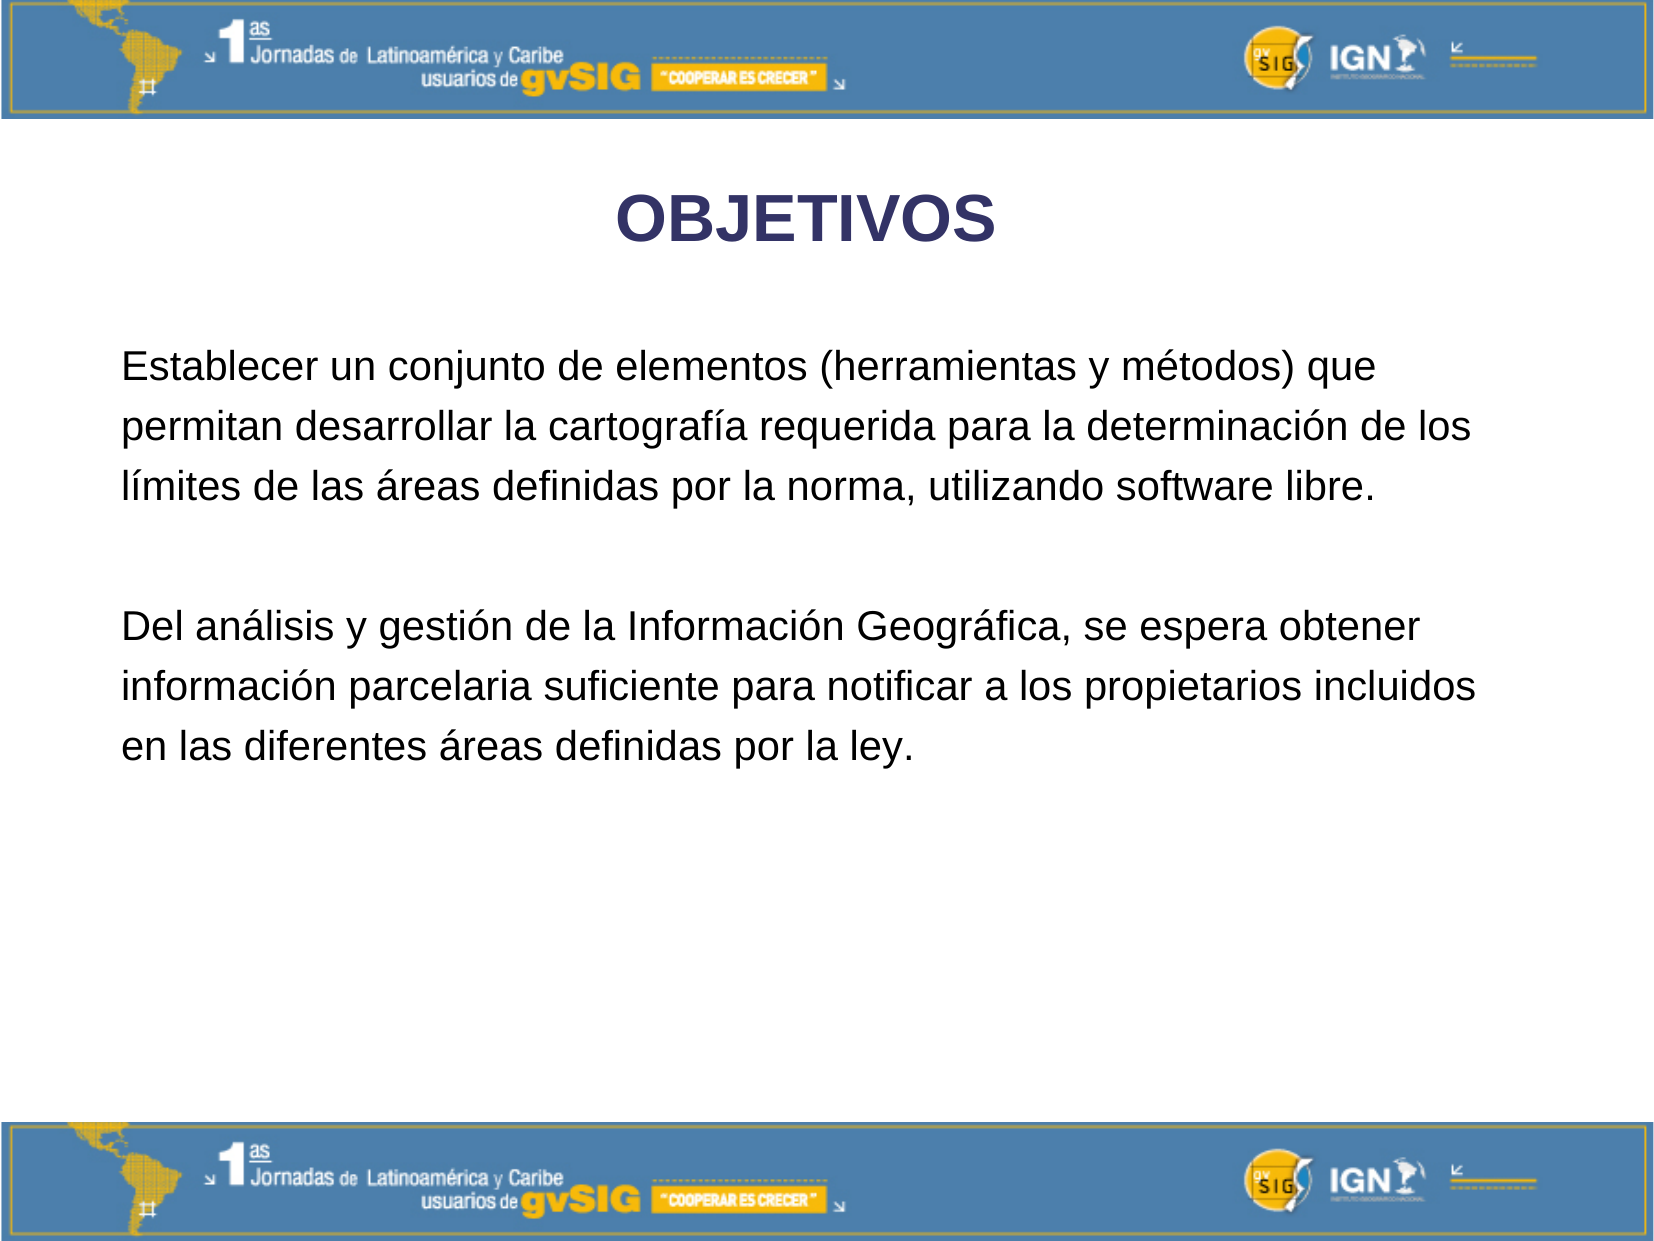

OBJETIVOS
Establecer un conjunto de elementos (herramientas y métodos) que
permitan desarrollar la cartografía requerida para la determinación de los
límites de las áreas definidas por la norma, utilizando software libre.
Del análisis y gestión de la Información Geográfica, se espera obtener
información parcelaria suficiente para notificar a los propietarios incluidos
en las diferentes áreas definidas por la ley.